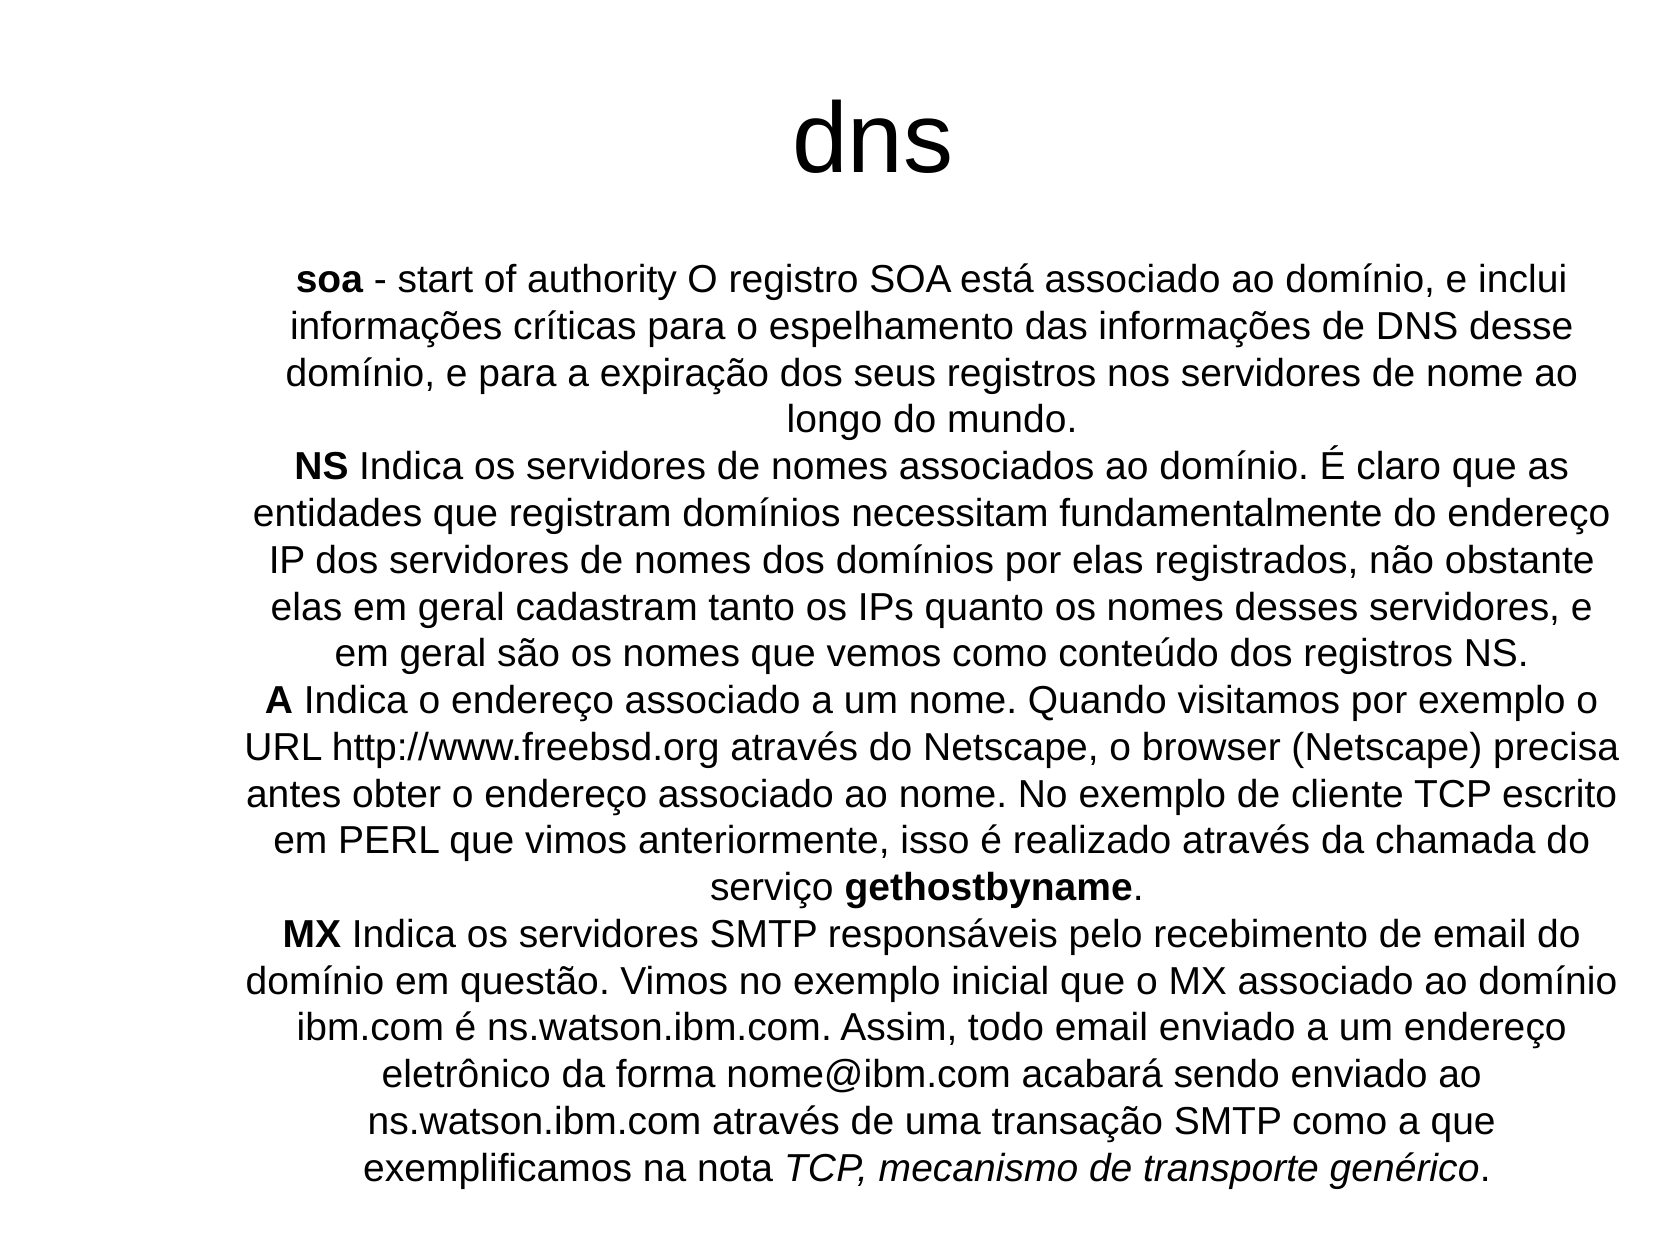

# dns
soa - start of authority O registro SOA está associado ao domínio, e inclui informações críticas para o espelhamento das informações de DNS desse domínio, e para a expiração dos seus registros nos servidores de nome ao longo do mundo.
NS Indica os servidores de nomes associados ao domínio. É claro que as entidades que registram domínios necessitam fundamentalmente do endereço IP dos servidores de nomes dos domínios por elas registrados, não obstante elas em geral cadastram tanto os IPs quanto os nomes desses servidores, e em geral são os nomes que vemos como conteúdo dos registros NS.
A Indica o endereço associado a um nome. Quando visitamos por exemplo o URL http://www.freebsd.org através do Netscape, o browser (Netscape) precisa antes obter o endereço associado ao nome. No exemplo de cliente TCP escrito em PERL que vimos anteriormente, isso é realizado através da chamada do serviço gethostbyname.
MX Indica os servidores SMTP responsáveis pelo recebimento de email do domínio em questão. Vimos no exemplo inicial que o MX associado ao domínio ibm.com é ns.watson.ibm.com. Assim, todo email enviado a um endereço eletrônico da forma nome@ibm.com acabará sendo enviado ao ns.watson.ibm.com através de uma transação SMTP como a que exemplificamos na nota TCP, mecanismo de transporte genérico.